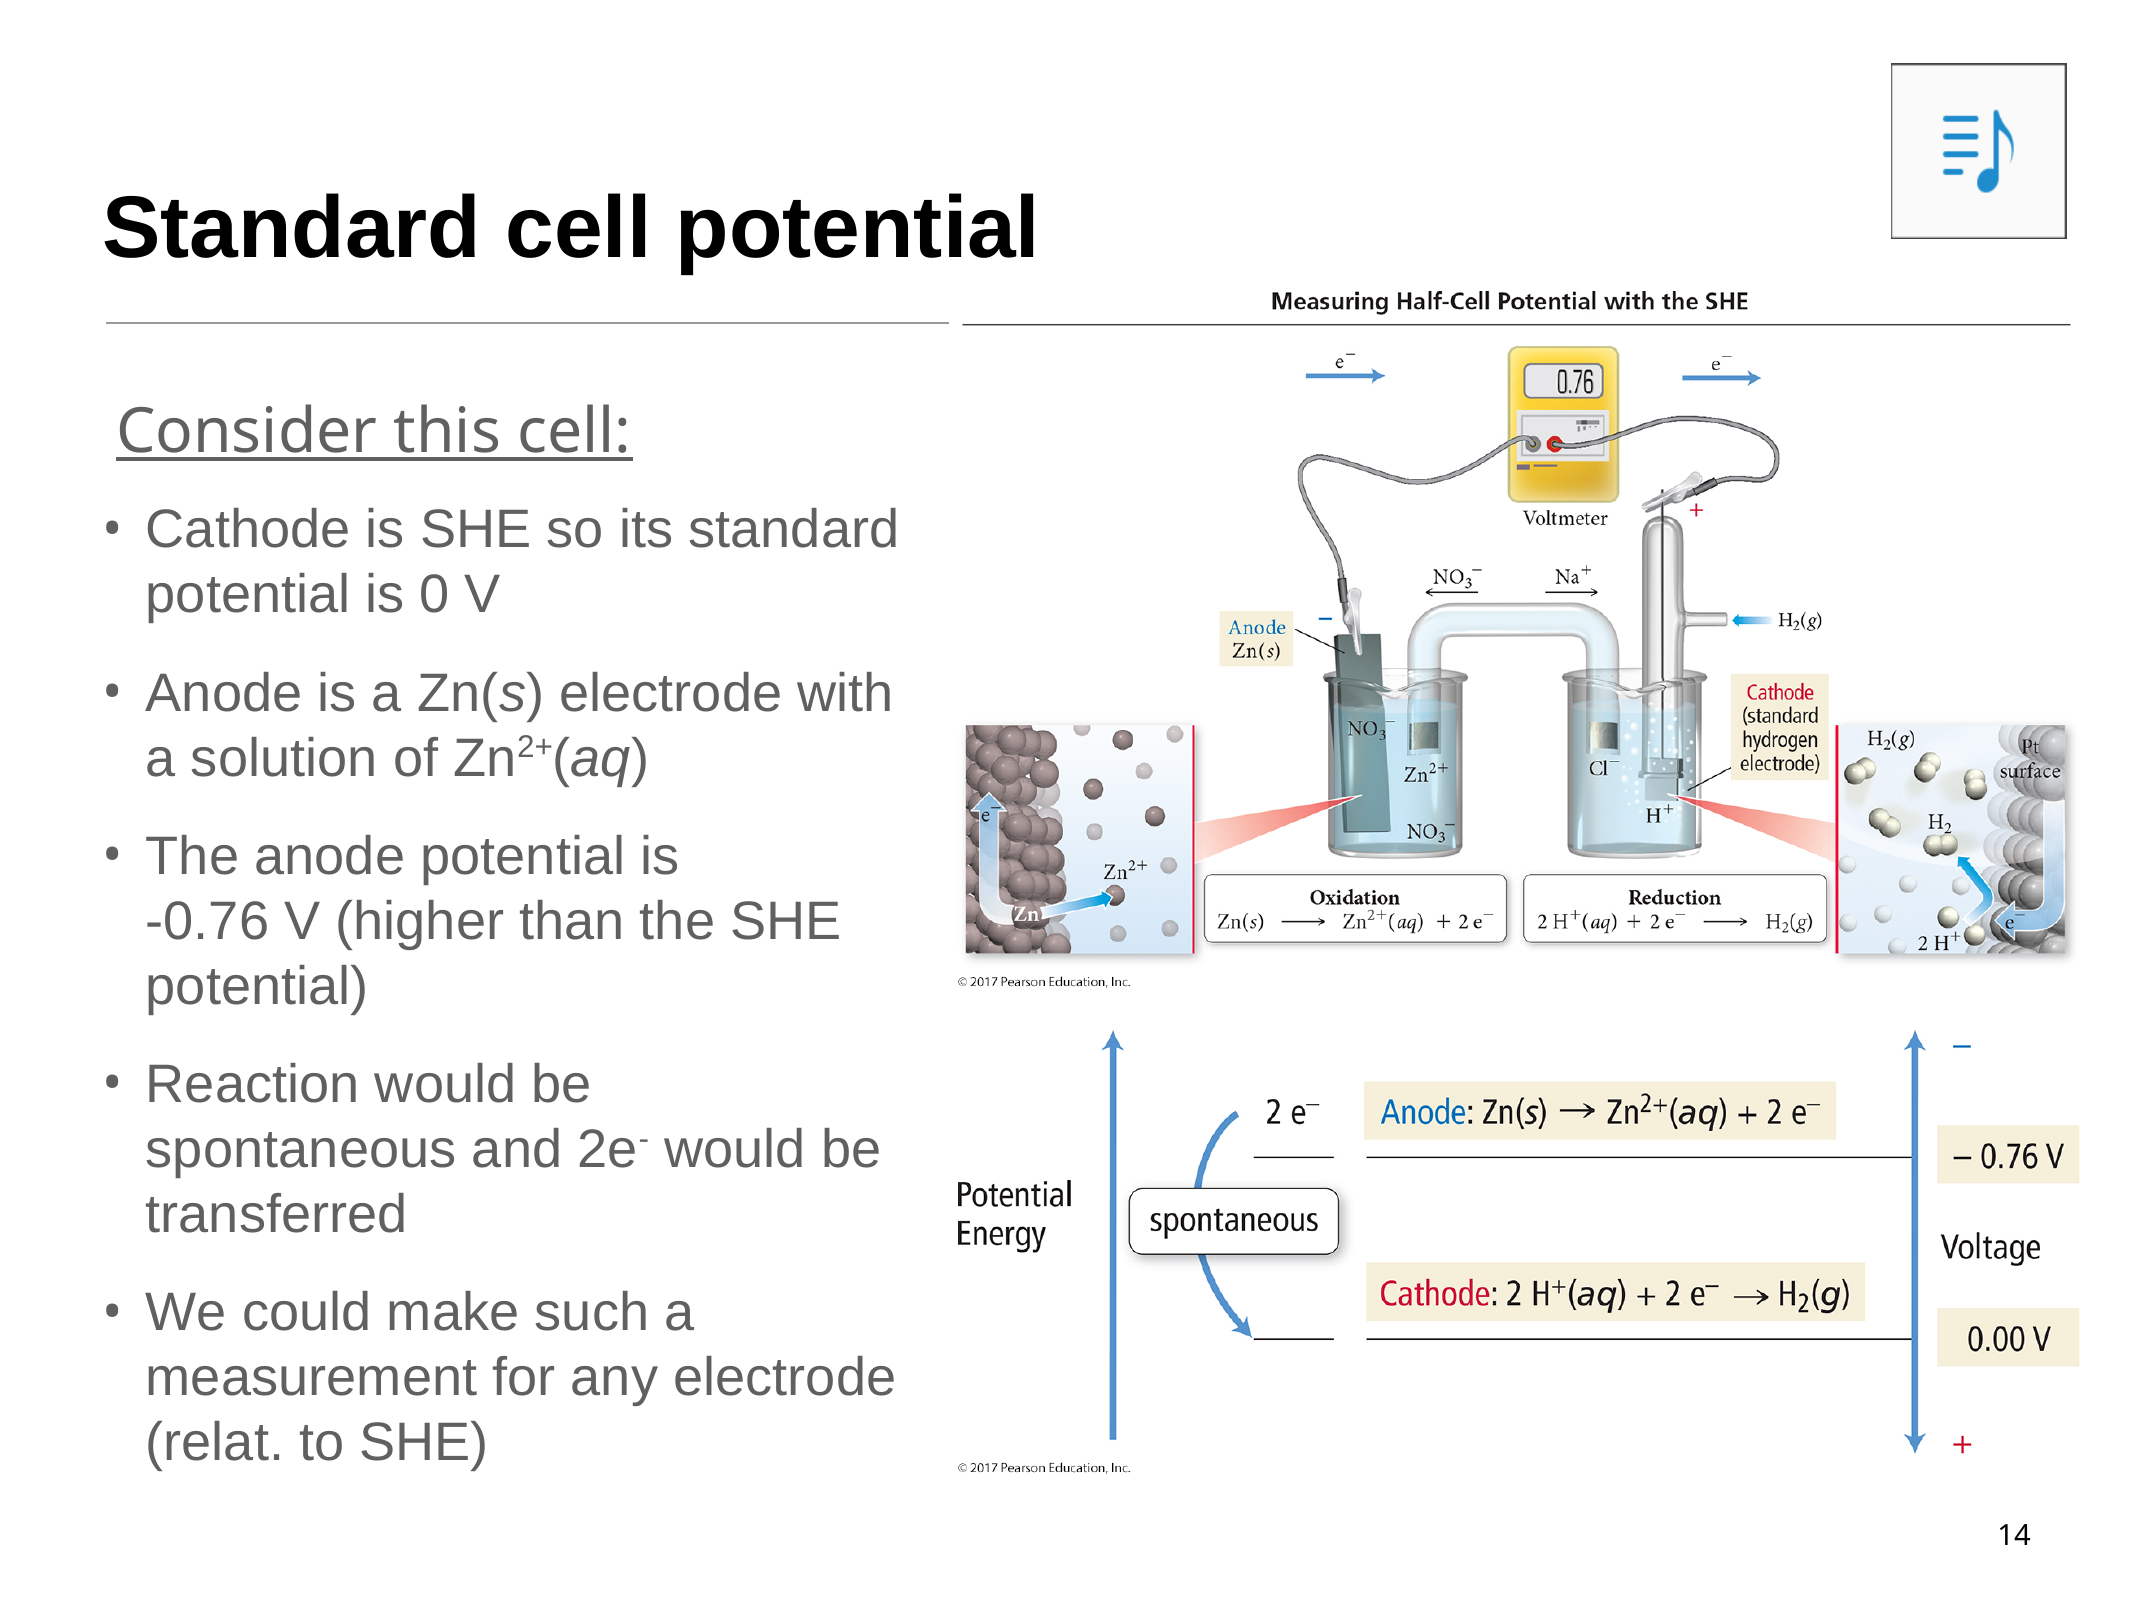

# Standard cell potential
Consider this cell:
Cathode is SHE so its standard potential is 0 V
Anode is a Zn(s) electrode with a solution of Zn2+(aq)
The anode potential is
-0.76 V (higher than the SHE potential)
Reaction would be spontaneous and 2e- would be transferred
We could make such a measurement for any electrode (relat. to SHE)
14